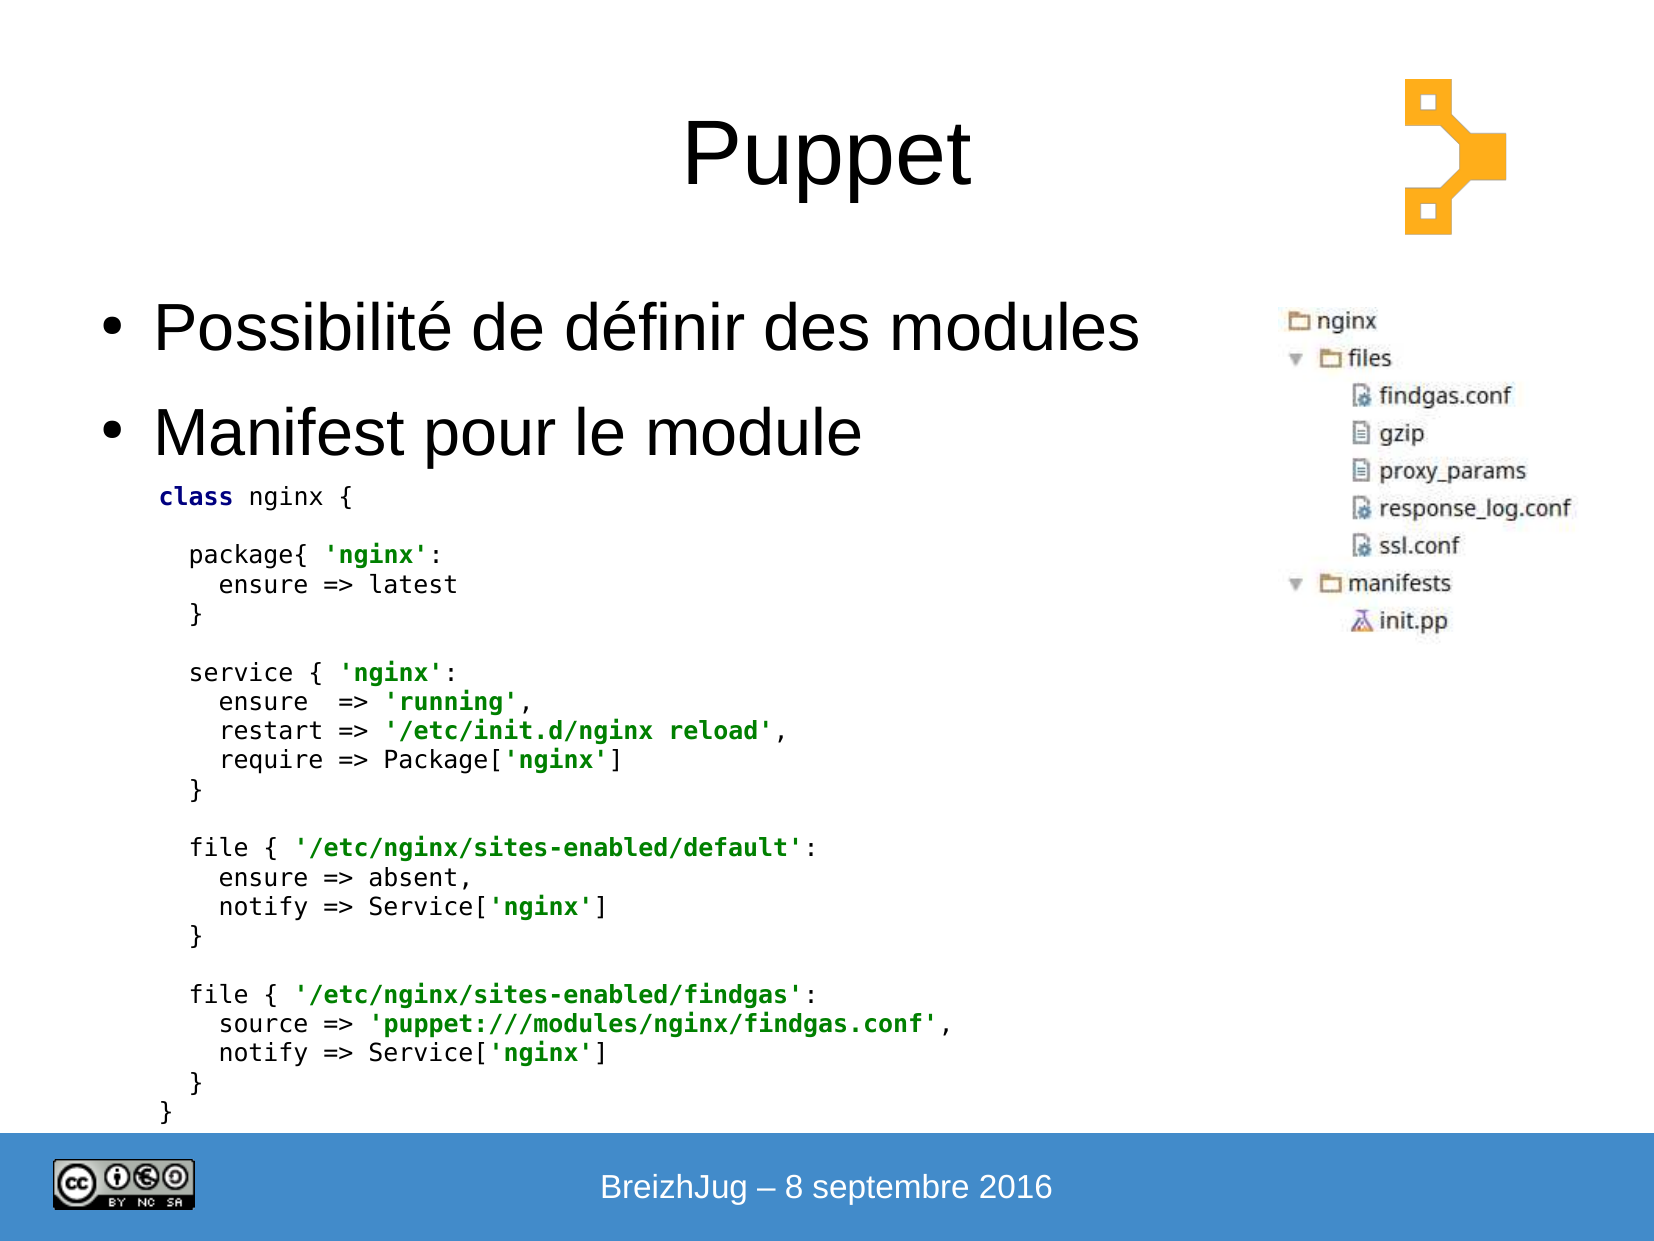

# Puppet
Possibilité de définir des modules
Manifest pour le module
class nginx {
 package{ 'nginx':
 ensure => latest
 }
 service { 'nginx':
 ensure => 'running',
 restart => '/etc/init.d/nginx reload',
 require => Package['nginx']
 }
 file { '/etc/nginx/sites-enabled/default':
 ensure => absent,
 notify => Service['nginx']
 }
 file { '/etc/nginx/sites-enabled/findgas':
 source => 'puppet:///modules/nginx/findgas.conf',
 notify => Service['nginx']
 }
}